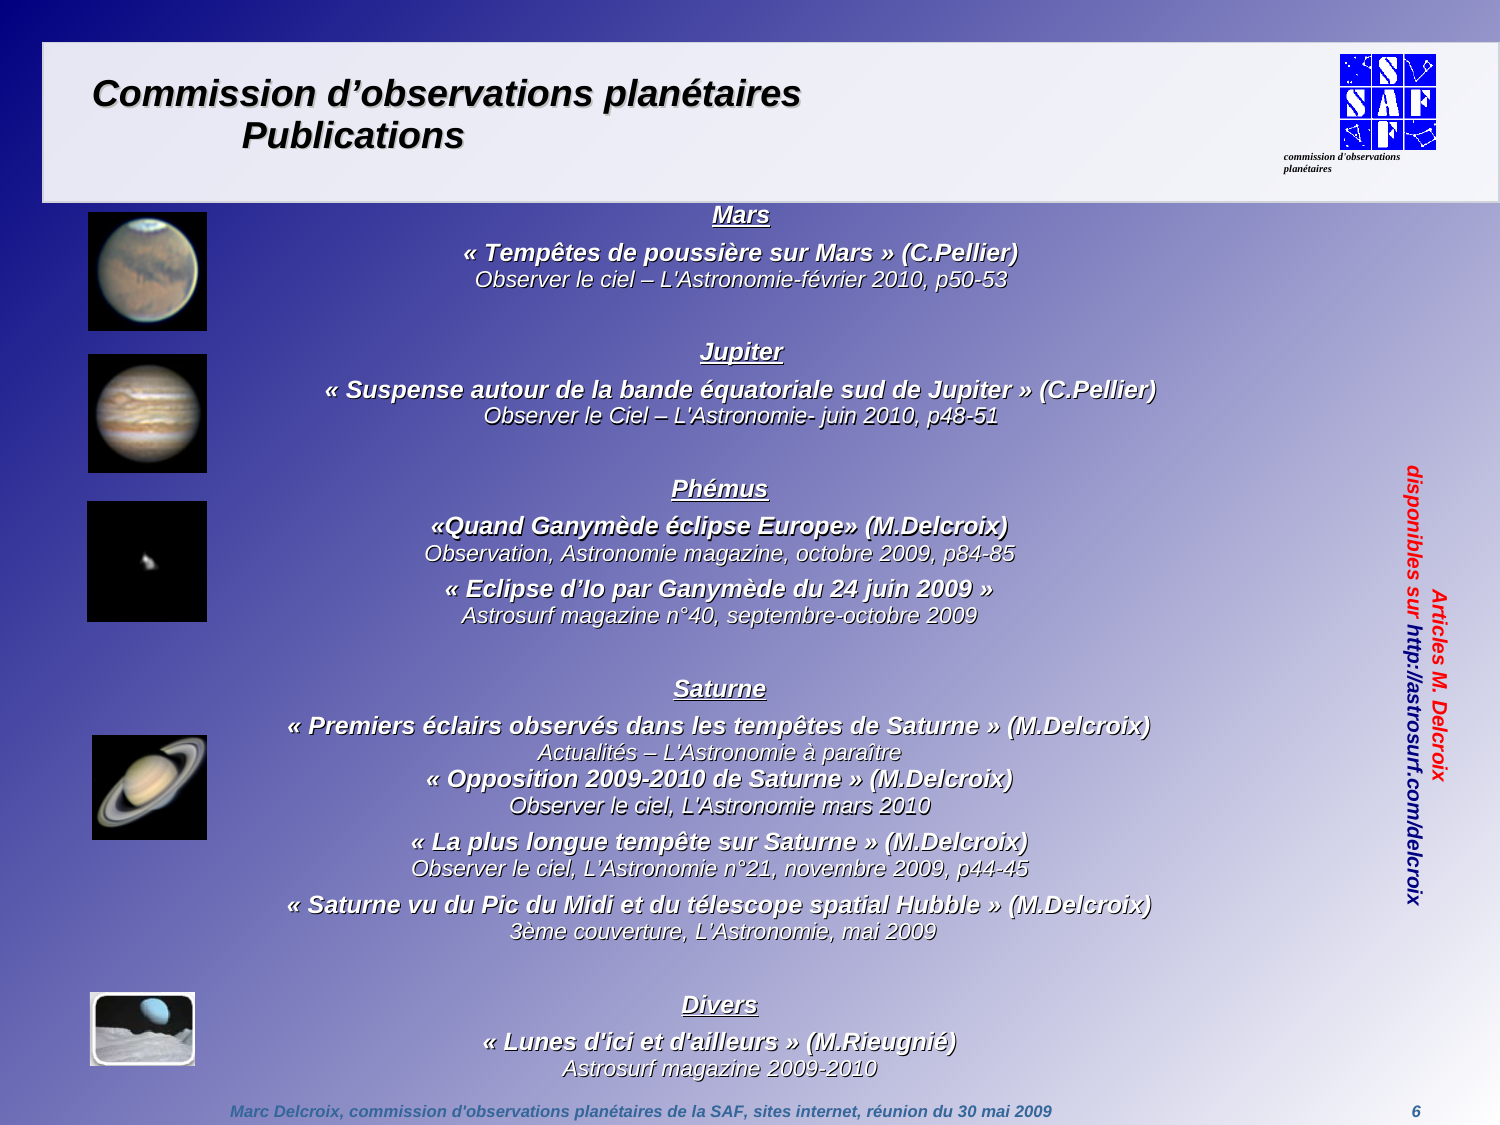

Commission d’observations planétaires
	Publications
Mars
« Tempêtes de poussière sur Mars » (C.Pellier)
Observer le ciel – L'Astronomie-février 2010, p50-53
Jupiter
« Suspense autour de la bande équatoriale sud de Jupiter » (C.Pellier)
Observer le Ciel – L'Astronomie- juin 2010, p48-51
Phémus
«Quand Ganymède éclipse Europe» (M.Delcroix)
Observation, Astronomie magazine, octobre 2009, p84-85
« Eclipse d’Io par Ganymède du 24 juin 2009 »
Astrosurf magazine n°40, septembre-octobre 2009
Saturne
« Premiers éclairs observés dans les tempêtes de Saturne » (M.Delcroix)
Actualités – L'Astronomie à paraître
« Opposition 2009-2010 de Saturne » (M.Delcroix)
Observer le ciel, L'Astronomie mars 2010
« La plus longue tempête sur Saturne » (M.Delcroix)
Observer le ciel, L’Astronomie n°21, novembre 2009, p44-45
« Saturne vu du Pic du Midi et du télescope spatial Hubble » (M.Delcroix)
 3ème couverture, L’Astronomie, mai 2009
Divers
« Lunes d'ici et d'ailleurs » (M.Rieugnié)
Astrosurf magazine 2009-2010
Articles M. Delcroix
disponibles sur http://astrosurf.com/delcroix
Marc Delcroix, commission des observations planétaires de la SAF, administratif, réunion du 29 mai 2010
6